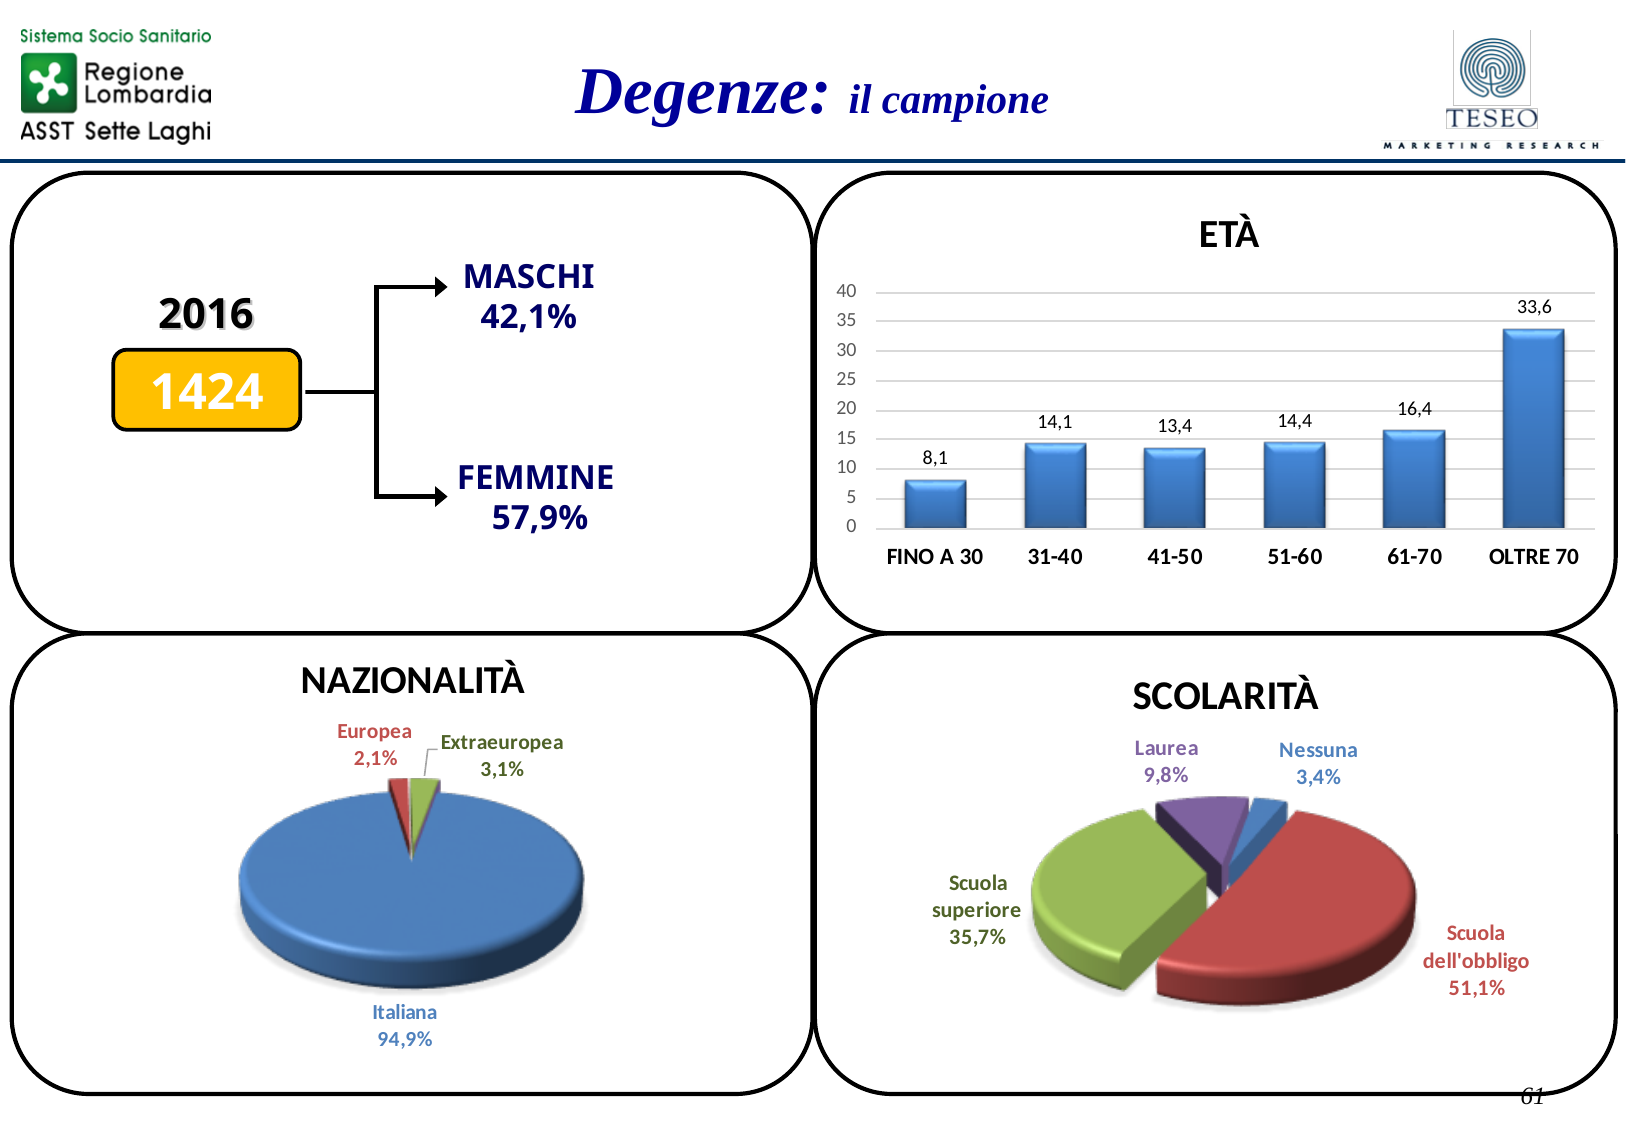

Degenze: il campione
MASCHI
42,1%
2016
1424
FEMMINE
57,9%